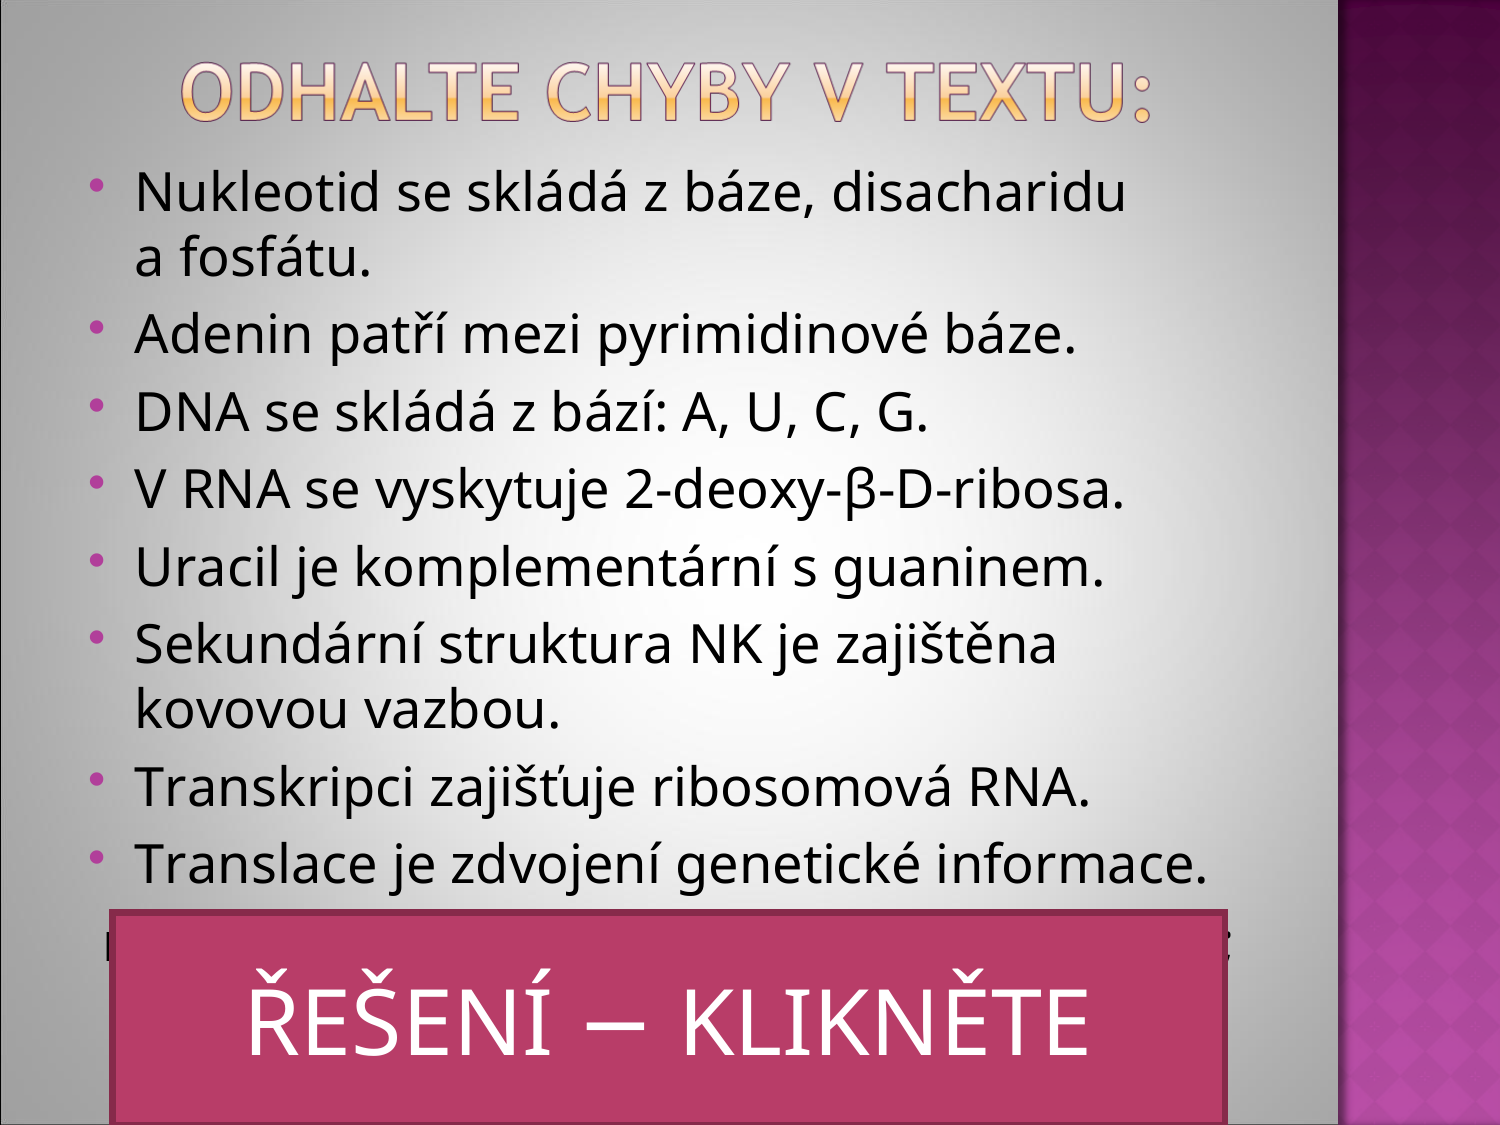

# Nukleotid se skládá z báze, disacharidu a fosfátu.
Adenin patří mezi pyrimidinové báze.
DNA se skládá z bází: A, U, C, G.
V RNA se vyskytuje 2-deoxy-β-D-ribosa.
Uracil je komplementární s guaninem.
Sekundární struktura NK je zajištěna kovovou vazbou.
Transkripci zajišťuje ribosomová RNA.
Translace je zdvojení genetické informace.
monosacharidu; purinové; ATCG; β-D-ribosa;
adeninem; vodíkovou vazbou; mediátorová; replikace
ŘEŠENÍ − KLIKNĚTE